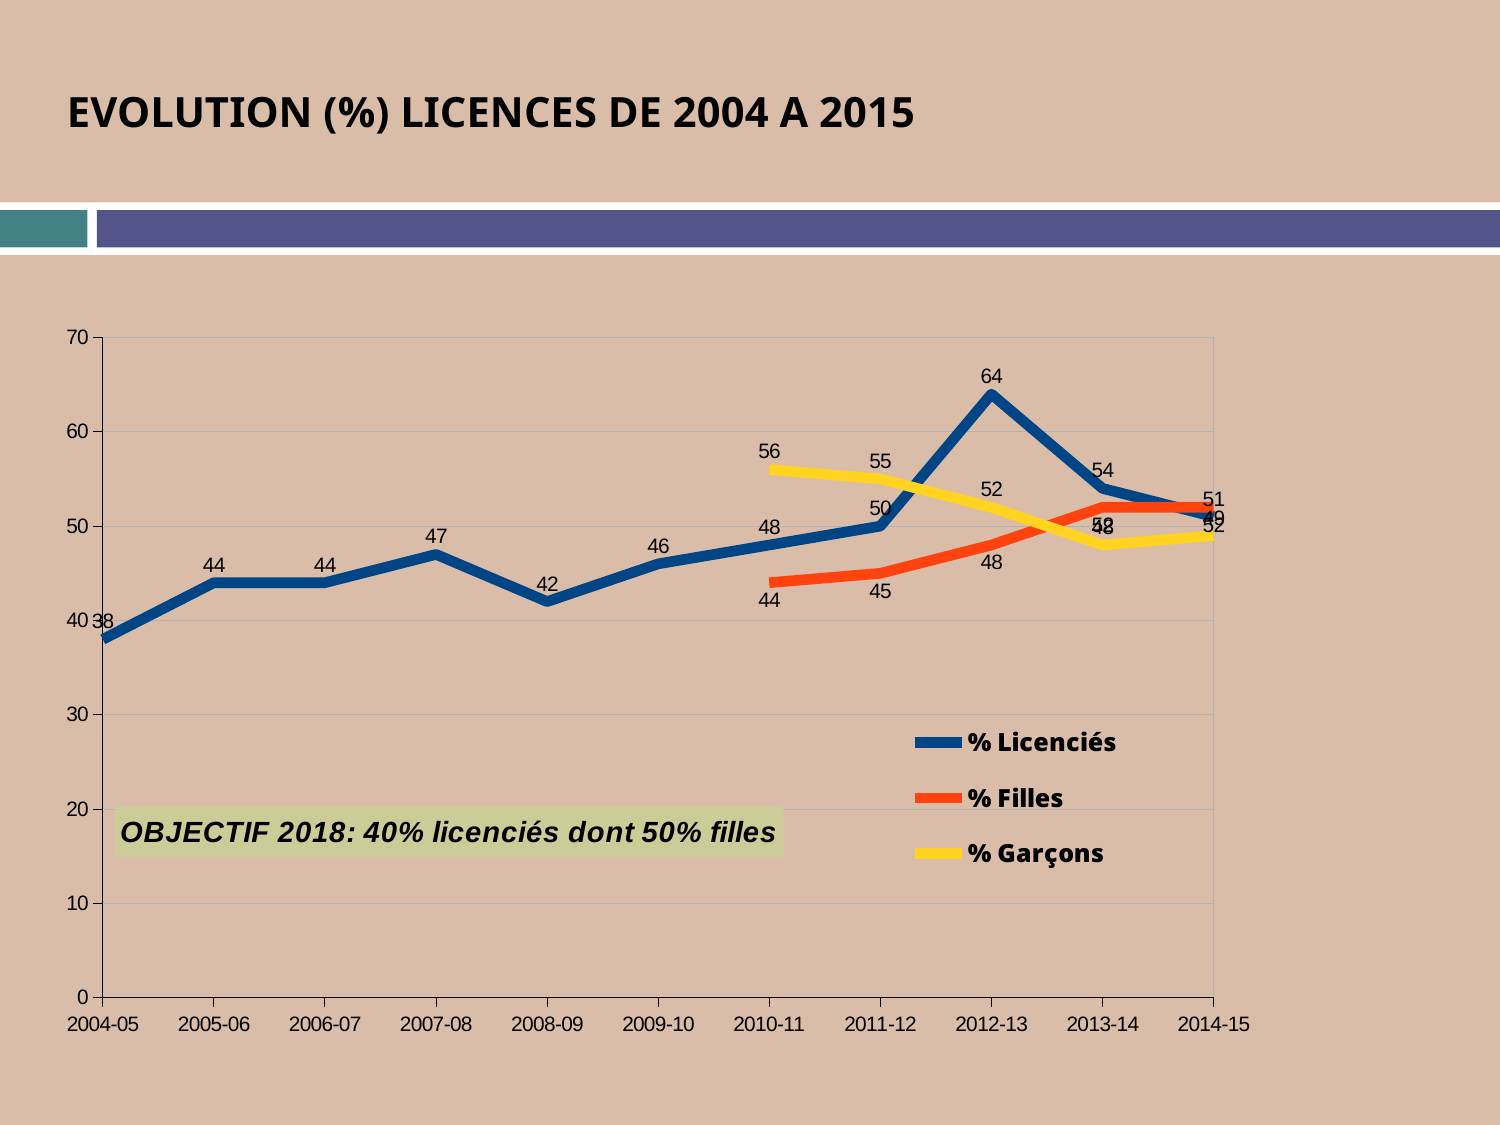

EVOLUTION (%) LICENCES DE 2004 A 2015
### Chart: OBJECTIF 2018: 40% licenciés dont 50% filles
| Category | % Licenciés | % Filles | % Garçons |
|---|---|---|---|
| 2004-05 | 38.0 | None | None |
| 2005-06 | 44.0 | None | None |
| 2006-07 | 44.0 | None | None |
| 2007-08 | 47.0 | None | None |
| 2008-09 | 42.0 | None | None |
| 2009-10 | 46.0 | None | None |
| 2010-11 | 48.0 | 44.0 | 56.0 |
| 2011-12 | 50.0 | 45.0 | 55.0 |
| 2012-13 | 64.0 | 48.0 | 52.0 |
| 2013-14 | 54.0 | 52.0 | 48.0 |
| 2014-15 | 51.0 | 52.0 | 49.0 |